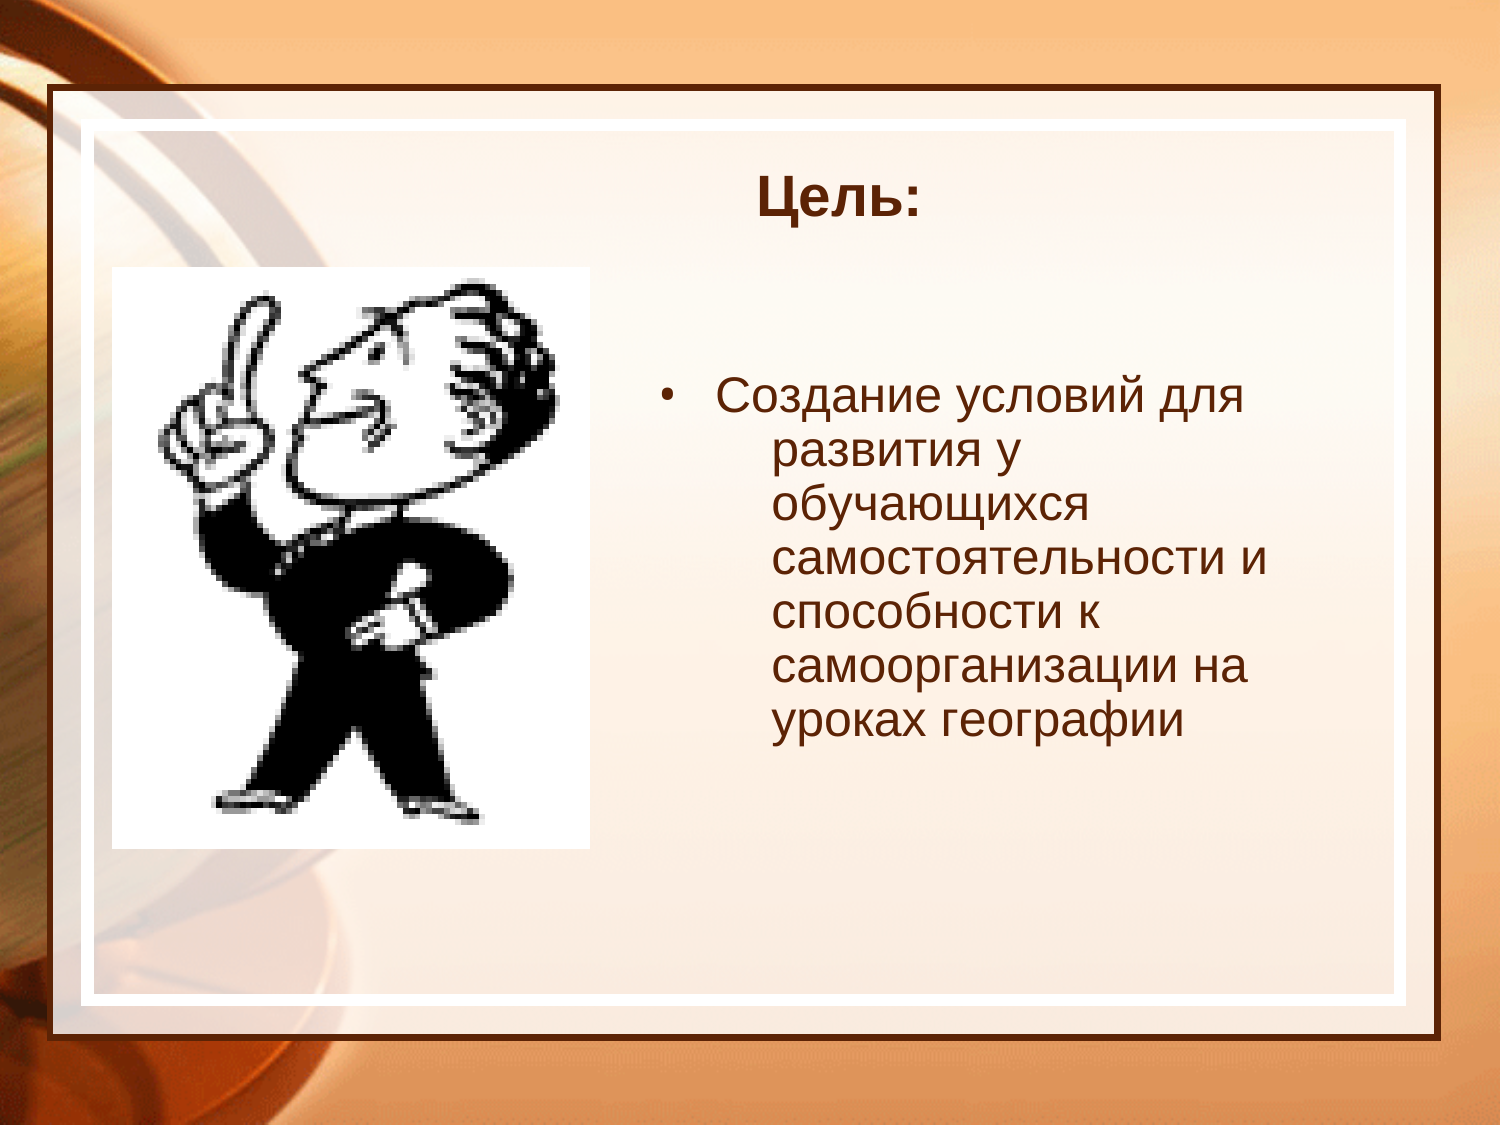

# Цель:
Создание условий для развития у обучающихся самостоятельности и способности к самоорганизации на уроках географии